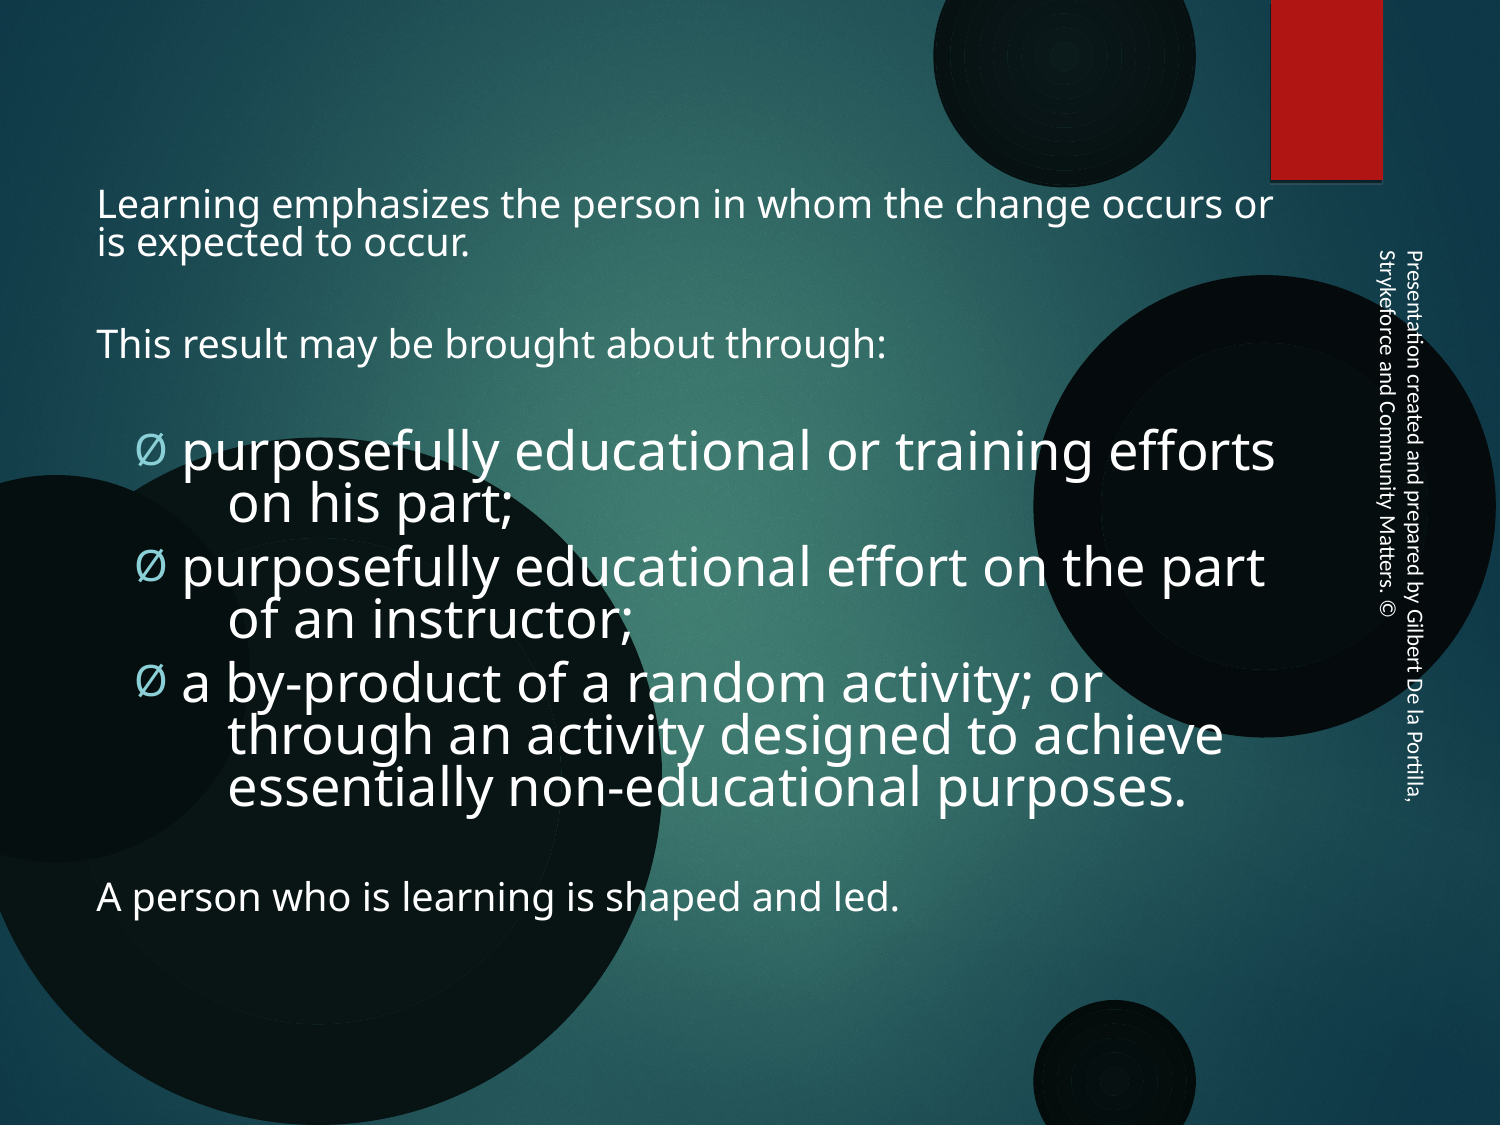

# Learning emphasizes the person in whom the change occurs or is expected to occur.
This result may be brought about through:
purposefully educational or training efforts on his part;
purposefully educational effort on the part of an instructor;
a by-product of a random activity; or through an activity designed to achieve essentially non-educational purposes.
A person who is learning is shaped and led.
Presentation created and prepared by Gilbert De la Portilla, Strykeforce and Community Matters. ©